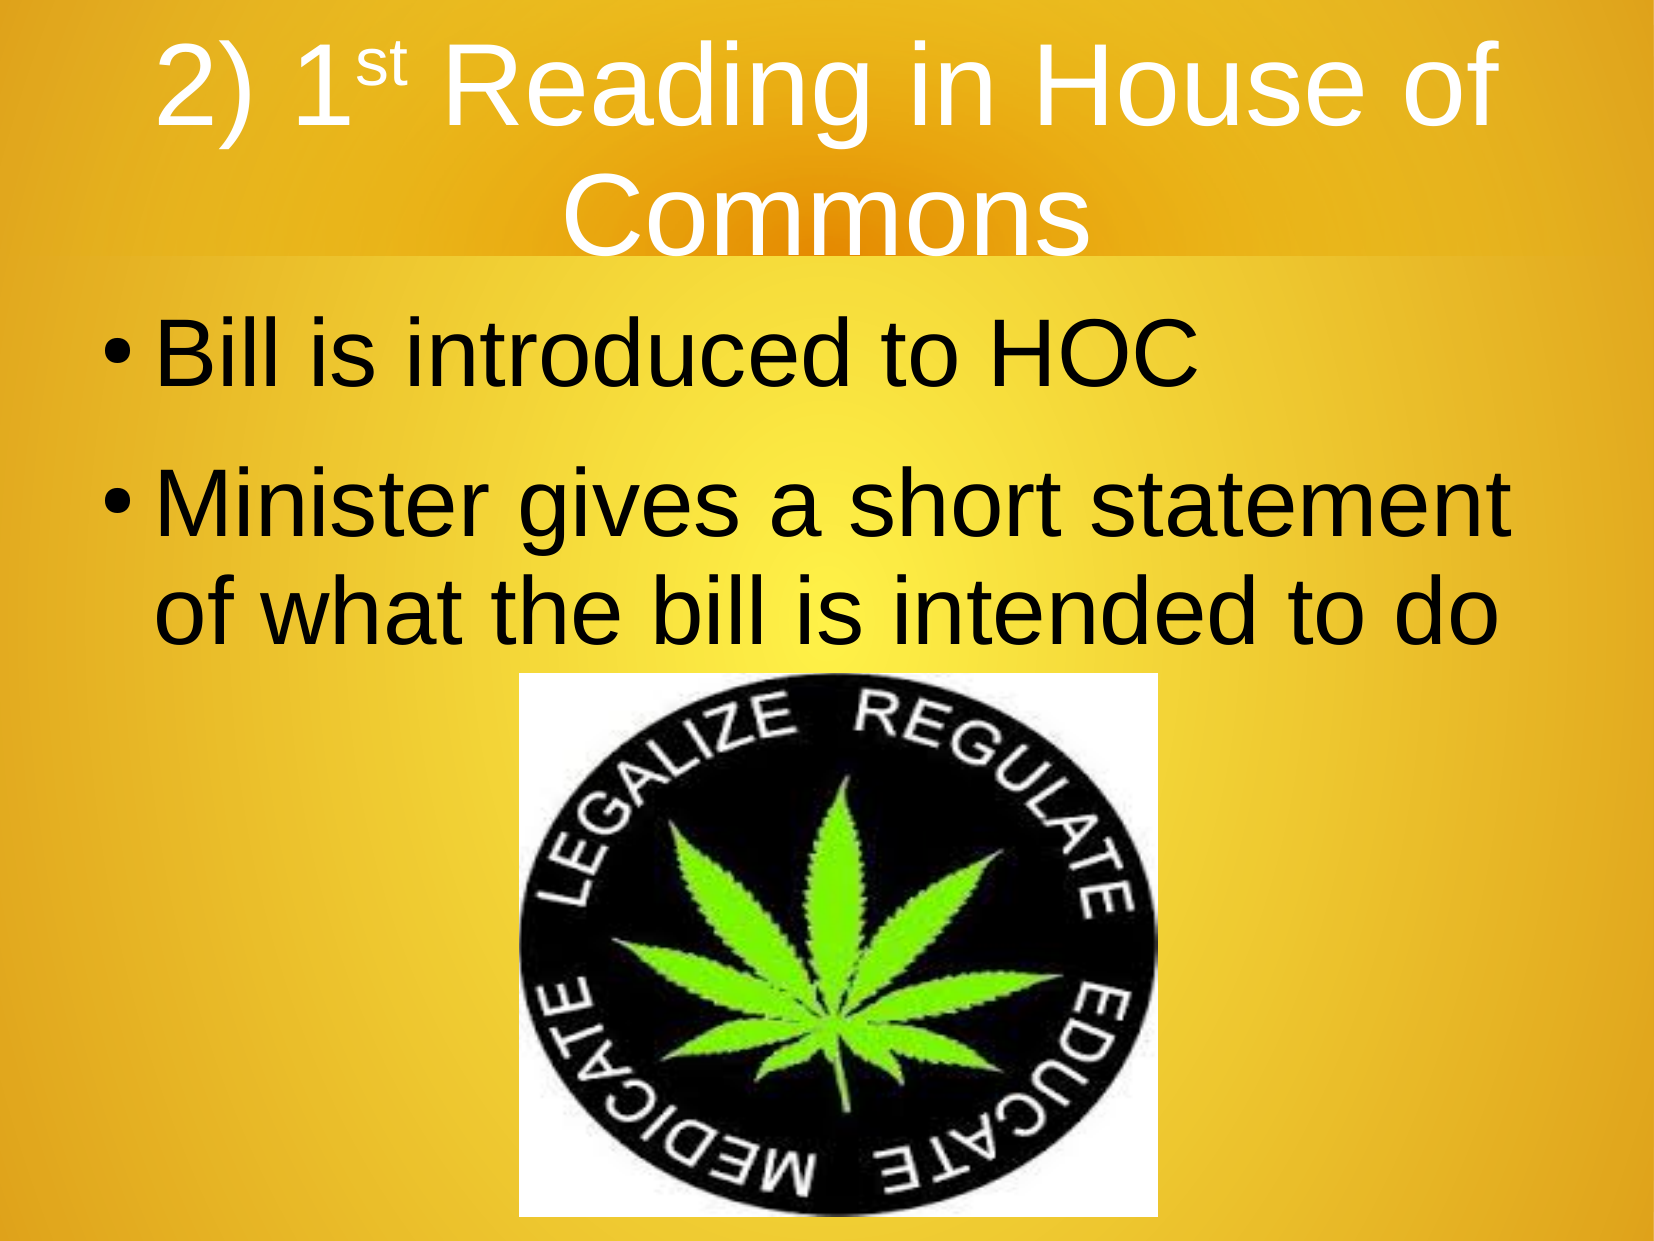

# 2) 1st Reading in House of Commons
Bill is introduced to HOC
Minister gives a short statement of what the bill is intended to do